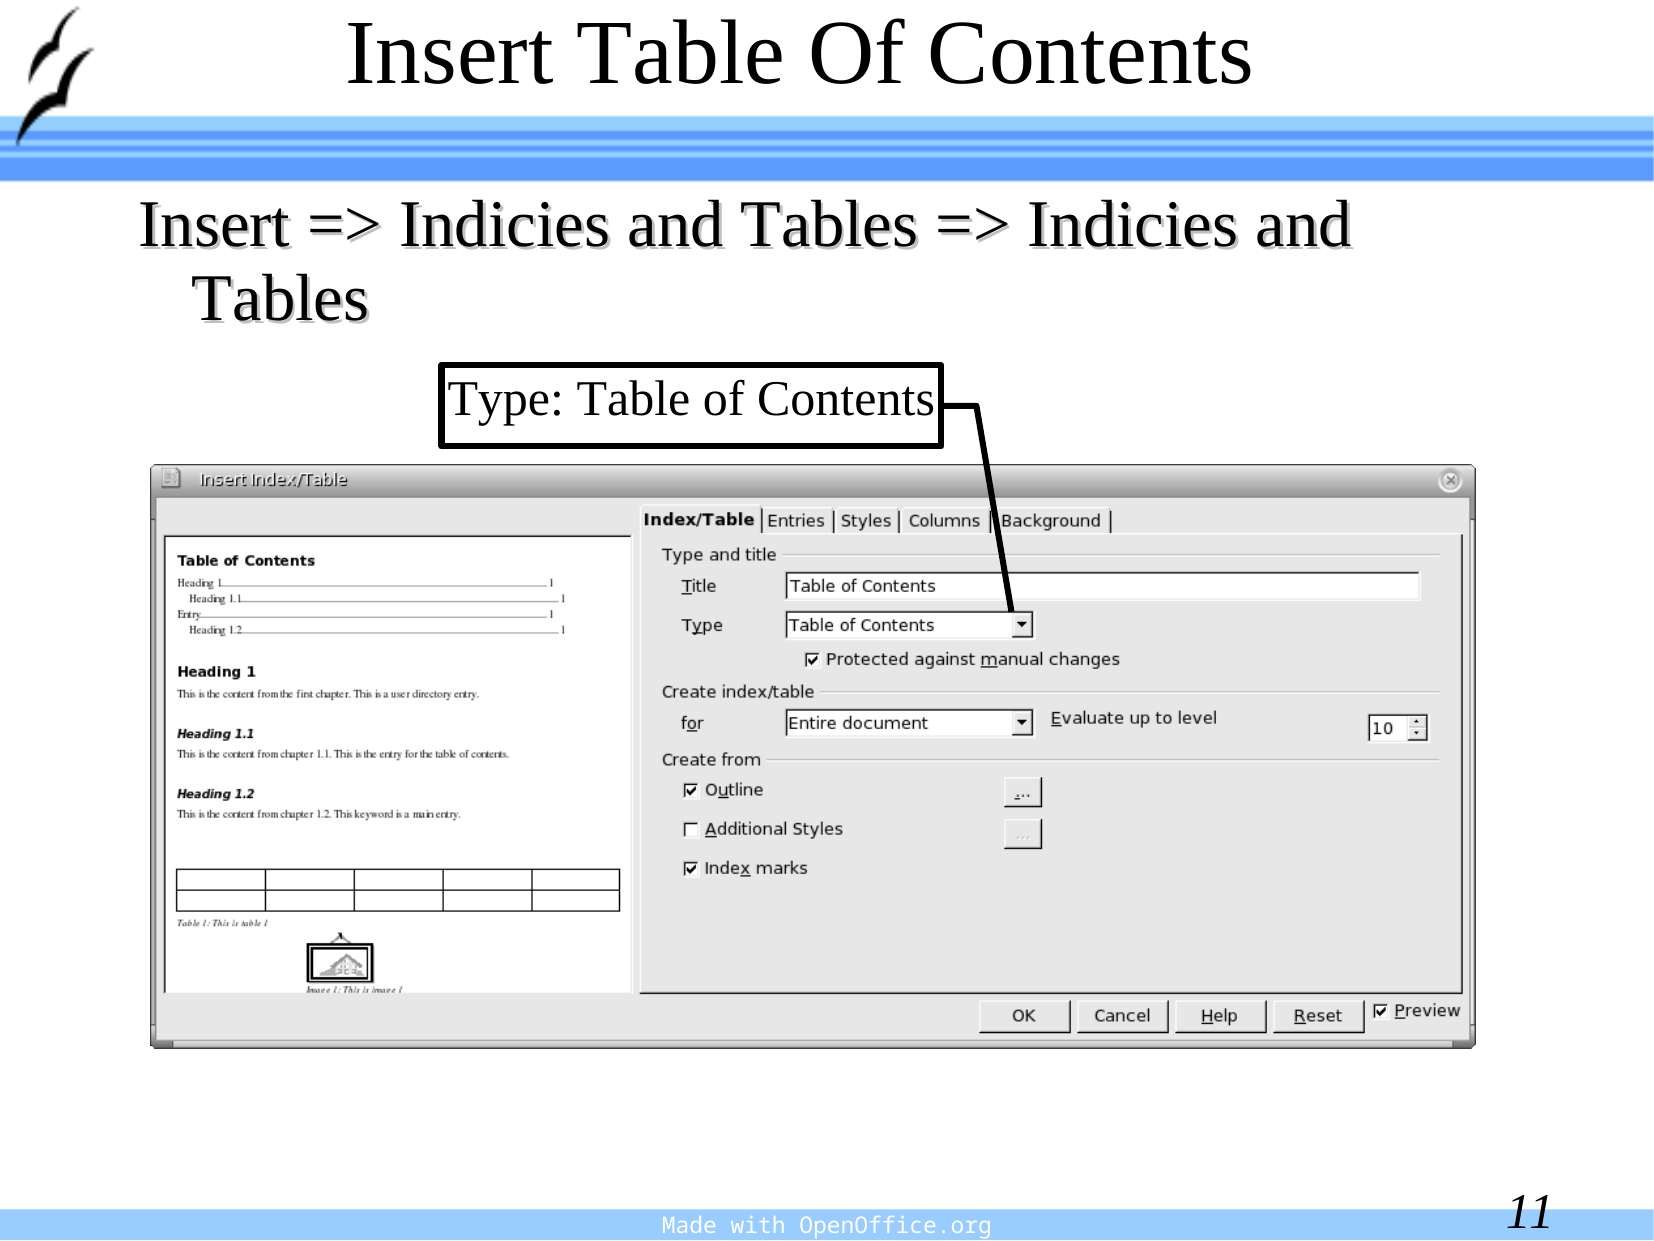

# Insert Table Of Contents
Insert => Indicies and Tables => Indicies and Tables